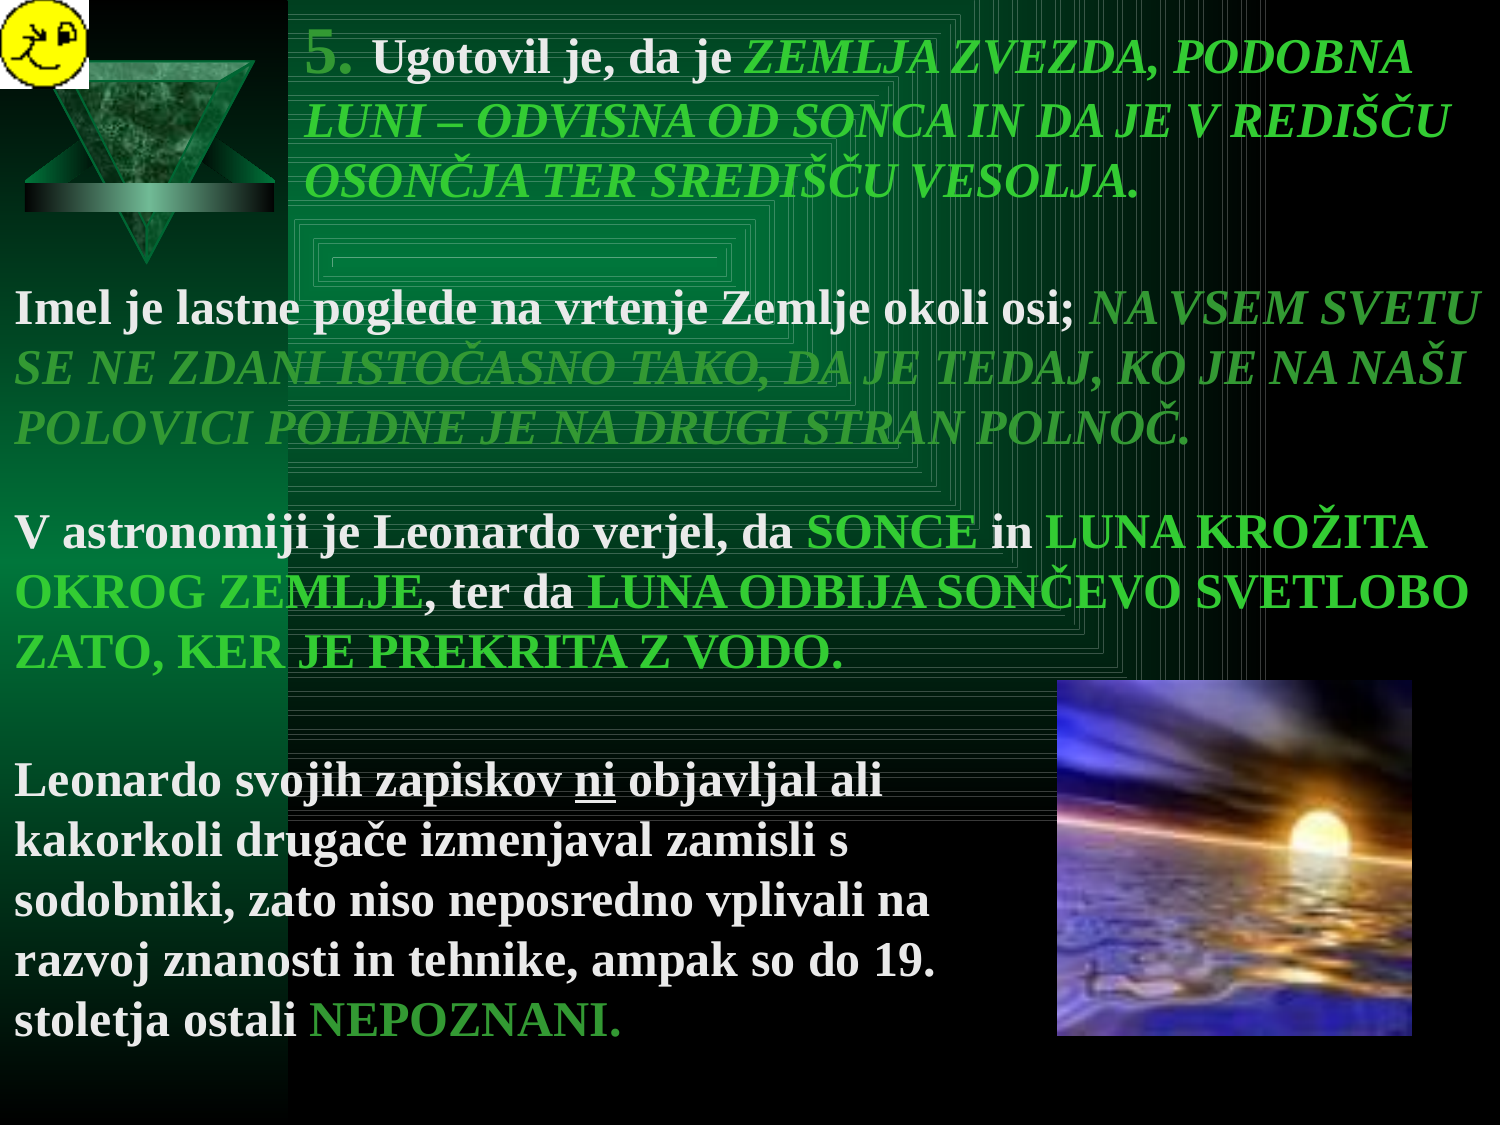

5. Ugotovil je, da je ZEMLJA ZVEZDA, PODOBNA LUNI – ODVISNA OD SONCA IN DA JE V REDIŠČU OSONČJA TER SREDIŠČU VESOLJA.
Imel je lastne poglede na vrtenje Zemlje okoli osi; NA VSEM SVETU SE NE ZDANI ISTOČASNO TAKO, DA JE TEDAJ, KO JE NA NAŠI POLOVICI POLDNE JE NA DRUGI STRAN POLNOČ.
V astronomiji je Leonardo verjel, da SONCE in LUNA KROŽITA OKROG ZEMLJE, ter da LUNA ODBIJA SONČEVO SVETLOBO ZATO, KER JE PREKRITA Z VODO.
Leonardo svojih zapiskov ni objavljal ali kakorkoli drugače izmenjaval zamisli s sodobniki, zato niso neposredno vplivali na razvoj znanosti in tehnike, ampak so do 19. stoletja ostali NEPOZNANI.